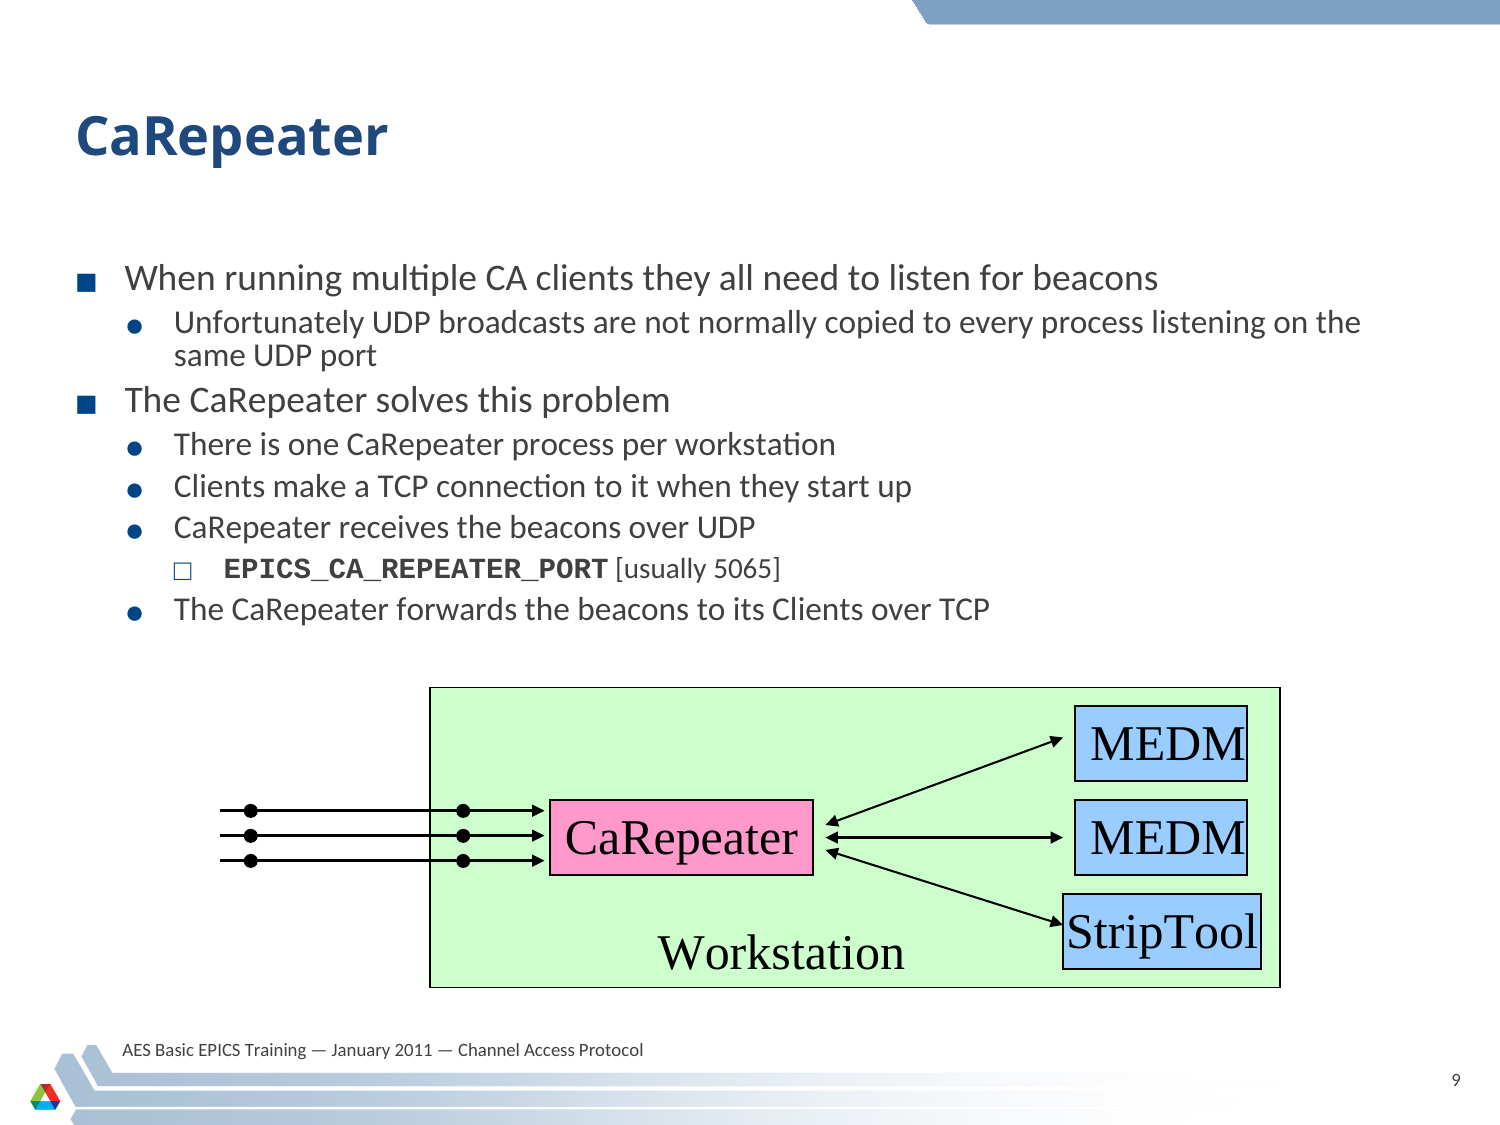

# CaRepeater
When running multiple CA clients they all need to listen for beacons
Unfortunately UDP broadcasts are not normally copied to every process listening on the same UDP port
The CaRepeater solves this problem
There is one CaRepeater process per workstation
Clients make a TCP connection to it when they start up
CaRepeater receives the beacons over UDP
EPICS_CA_REPEATER_PORT [usually 5065]
The CaRepeater forwards the beacons to its Clients over TCP
 Workstation
MEDM
CaRepeater
MEDM
StripTool
AES Basic EPICS Training — January 2011 — Channel Access Protocol
9